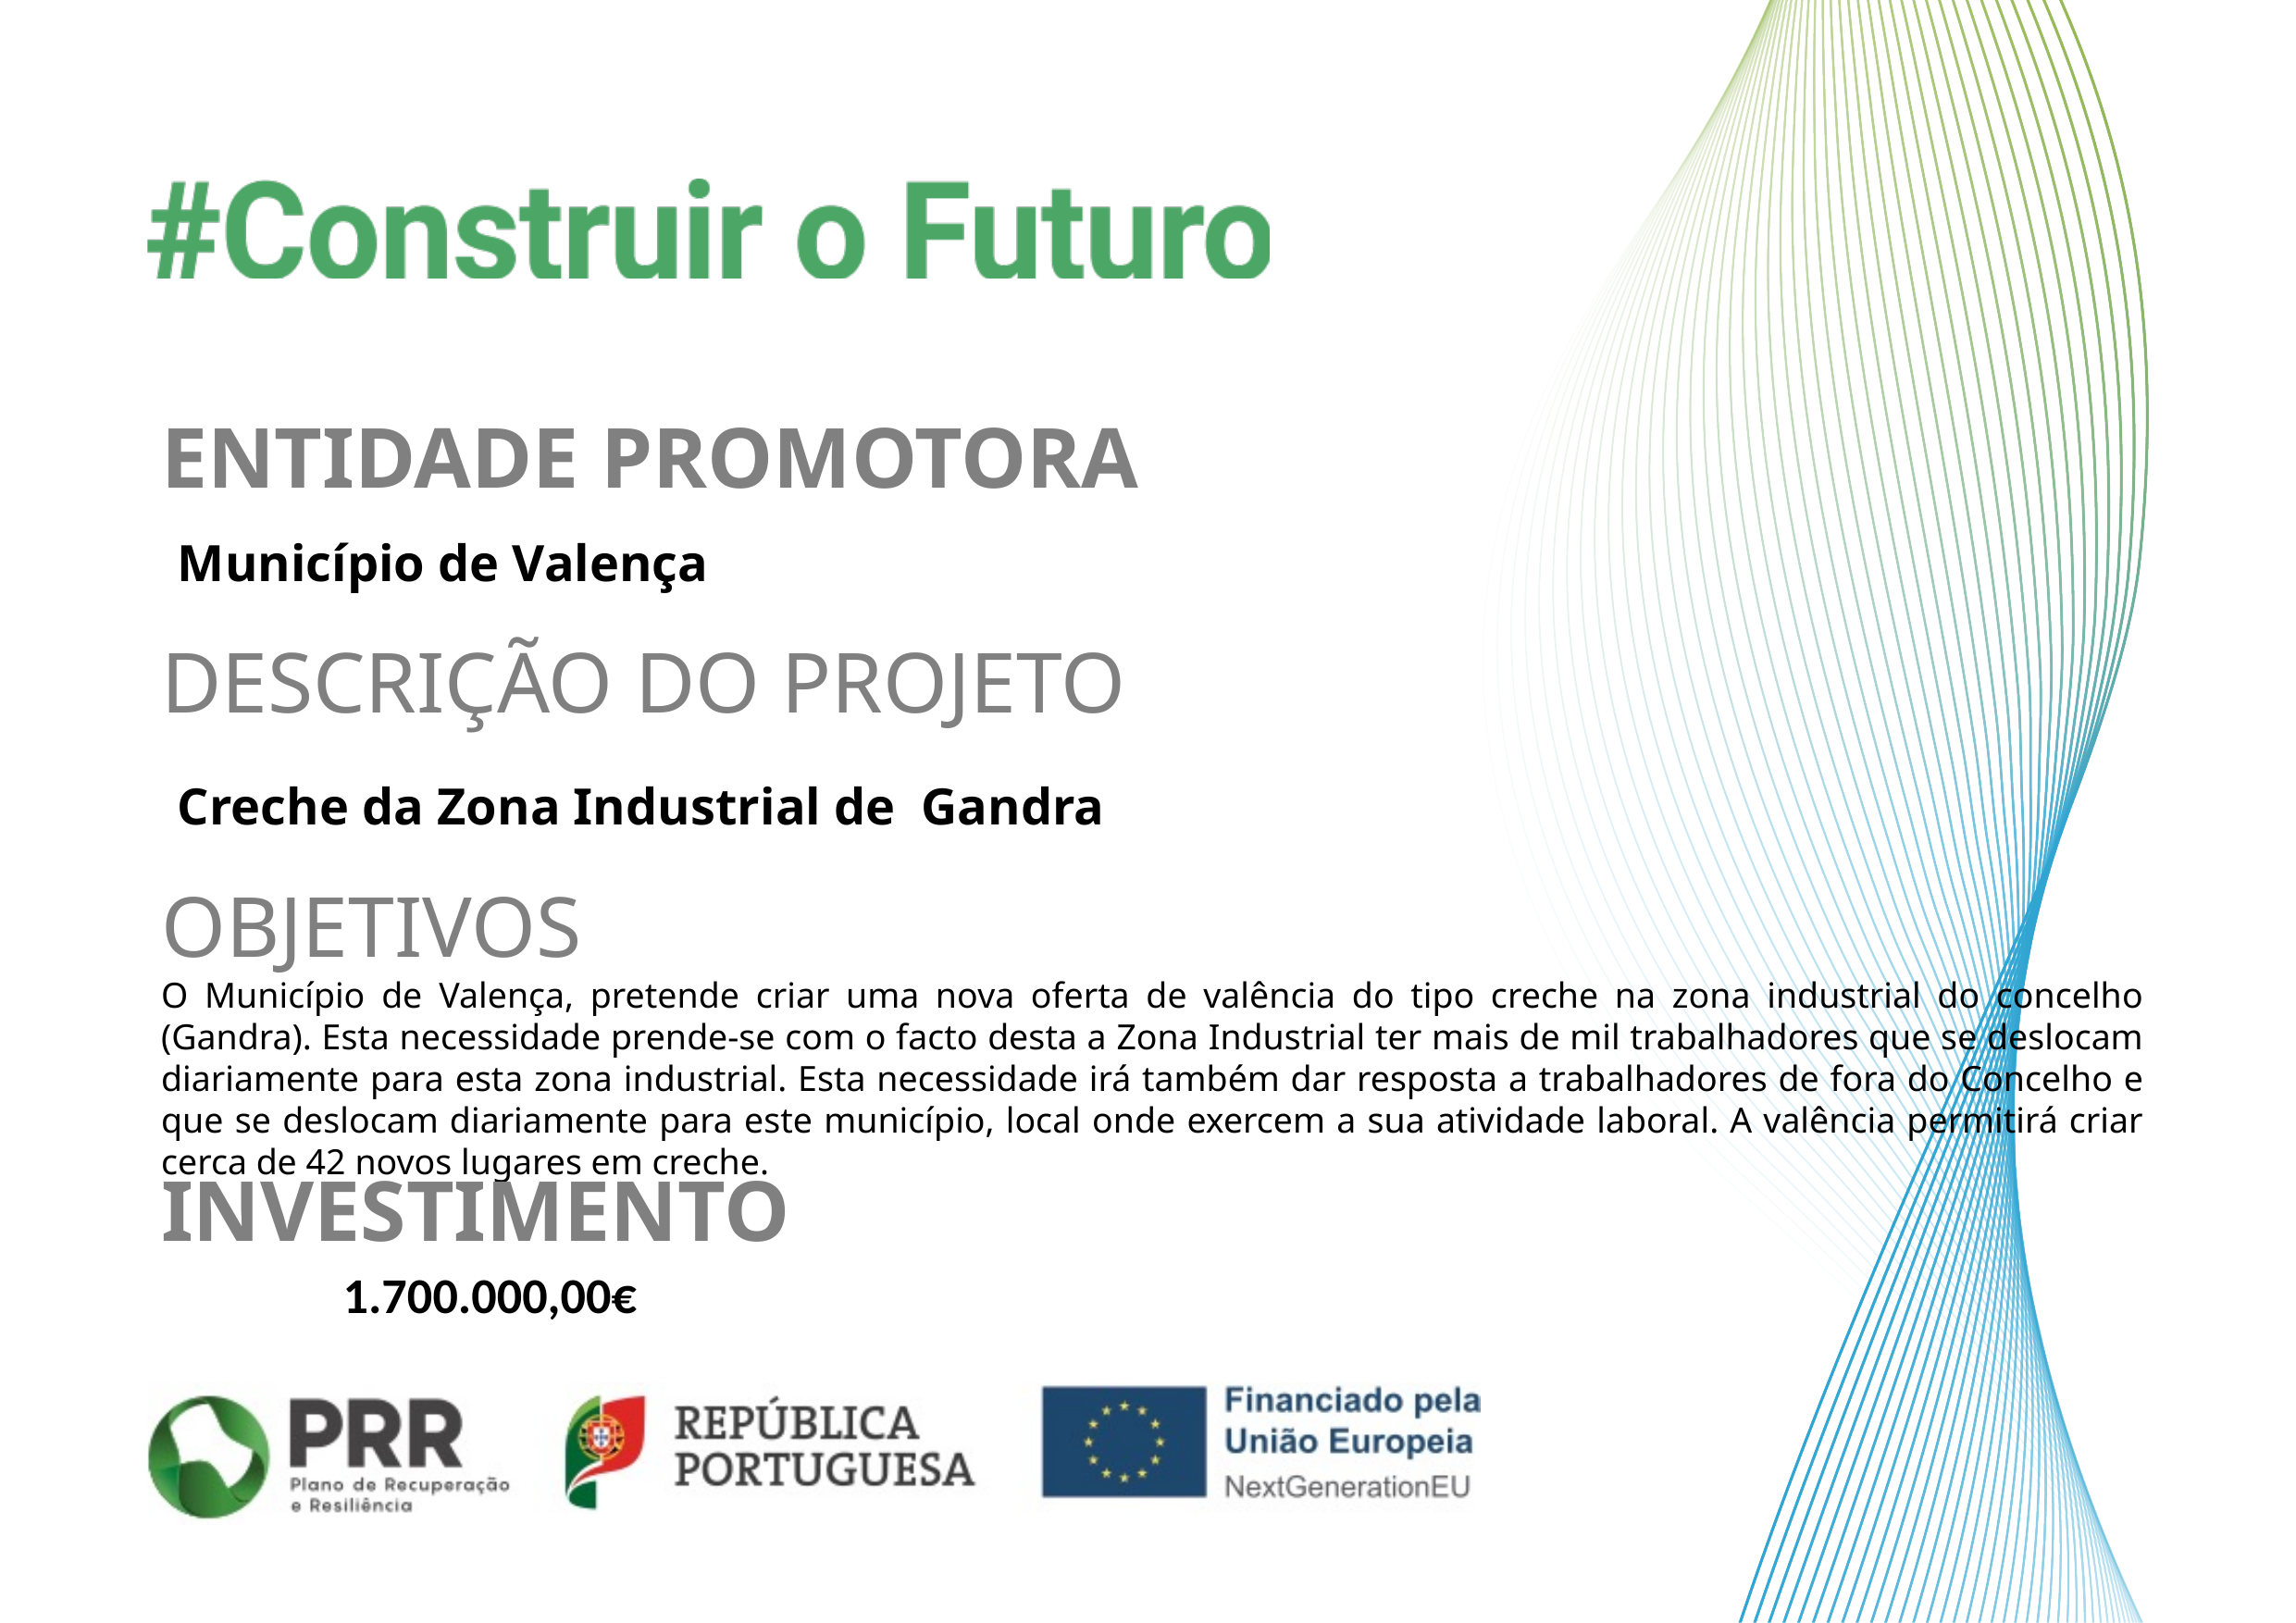

Para poder alterar o powerpoint, deverá usar a fonte “Roboto”, que pode ser descarregada nesta pasta.
ENTIDADE PROMOTORA
Município de Valença
DESCRIÇÃO DO PROJETO
Creche da Zona Industrial de Gandra
OBJETIVOS
O Município de Valença, pretende criar uma nova oferta de valência do tipo creche na zona industrial do concelho (Gandra). Esta necessidade prende-se com o facto desta a Zona Industrial ter mais de mil trabalhadores que se deslocam diariamente para esta zona industrial. Esta necessidade irá também dar resposta a trabalhadores de fora do Concelho e que se deslocam diariamente para este município, local onde exercem a sua atividade laboral. A valência permitirá criar cerca de 42 novos lugares em creche.
INVESTIMENTO
 1.700.000,00€